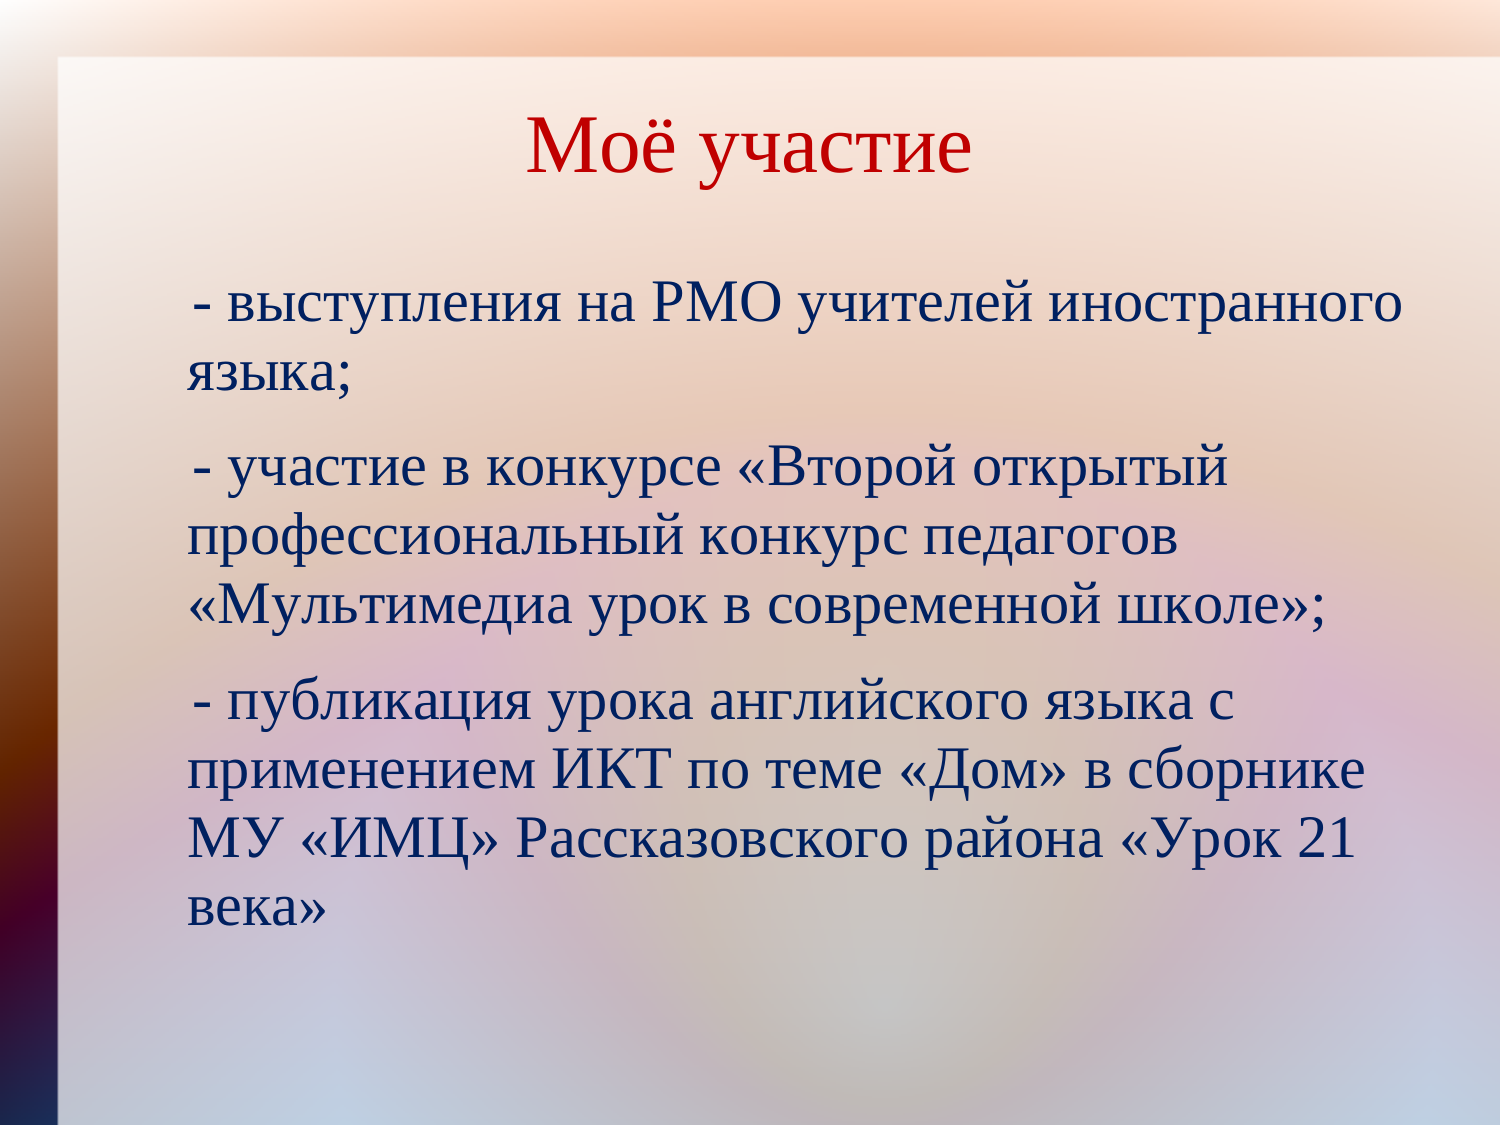

# Моё участие
 - выступления на РМО учителей иностранного языка;
 - участие в конкурсе «Второй открытый профессиональный конкурс педагогов «Мультимедиа урок в современной школе»;
 - публикация урока английского языка с применением ИКТ по теме «Дом» в сборнике МУ «ИМЦ» Рассказовского района «Урок 21 века»